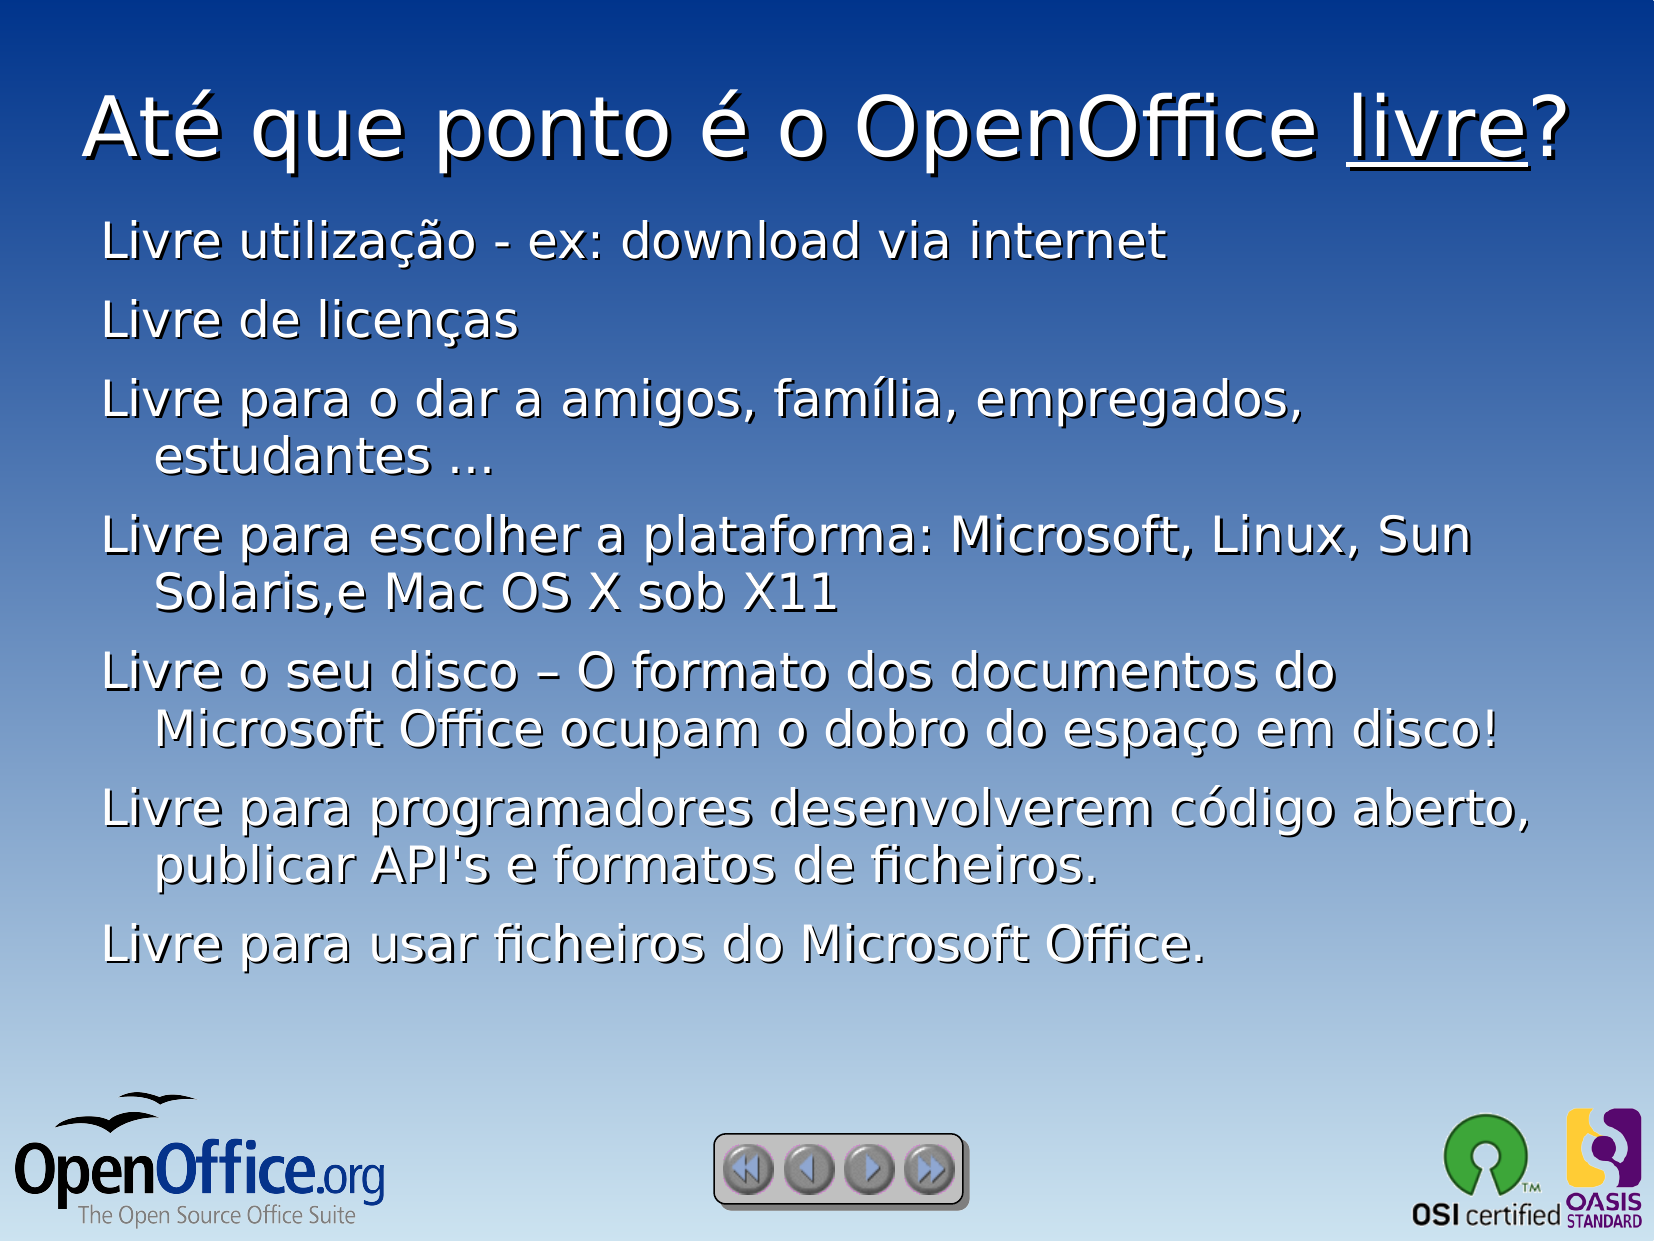

# Até que ponto é o OpenOffice livre?
Livre utilização - ex: download via internet
Livre de licenças
Livre para o dar a amigos, família, empregados, estudantes ...
Livre para escolher a plataforma: Microsoft, Linux, Sun Solaris,e Mac OS X sob X11
Livre o seu disco – O formato dos documentos do Microsoft Office ocupam o dobro do espaço em disco!
Livre para programadores desenvolverem código aberto, publicar API's e formatos de ficheiros.
Livre para usar ficheiros do Microsoft Office.